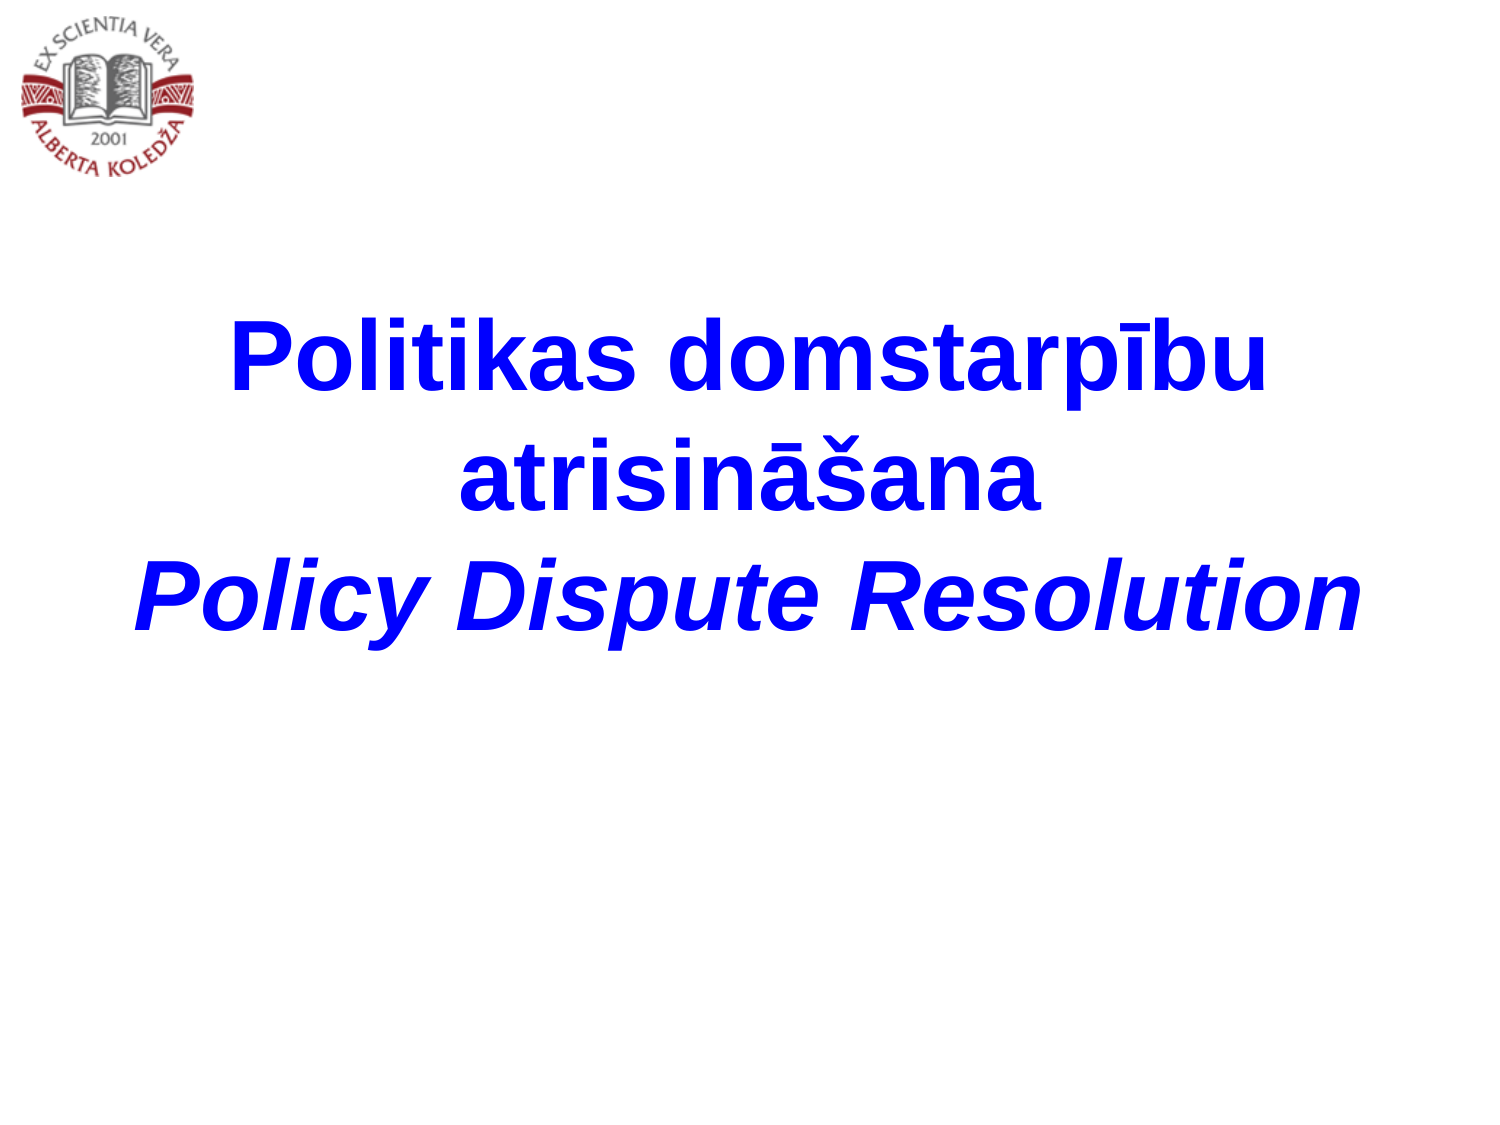

# Politikas domstarpību atrisināšana Policy Dispute Resolution